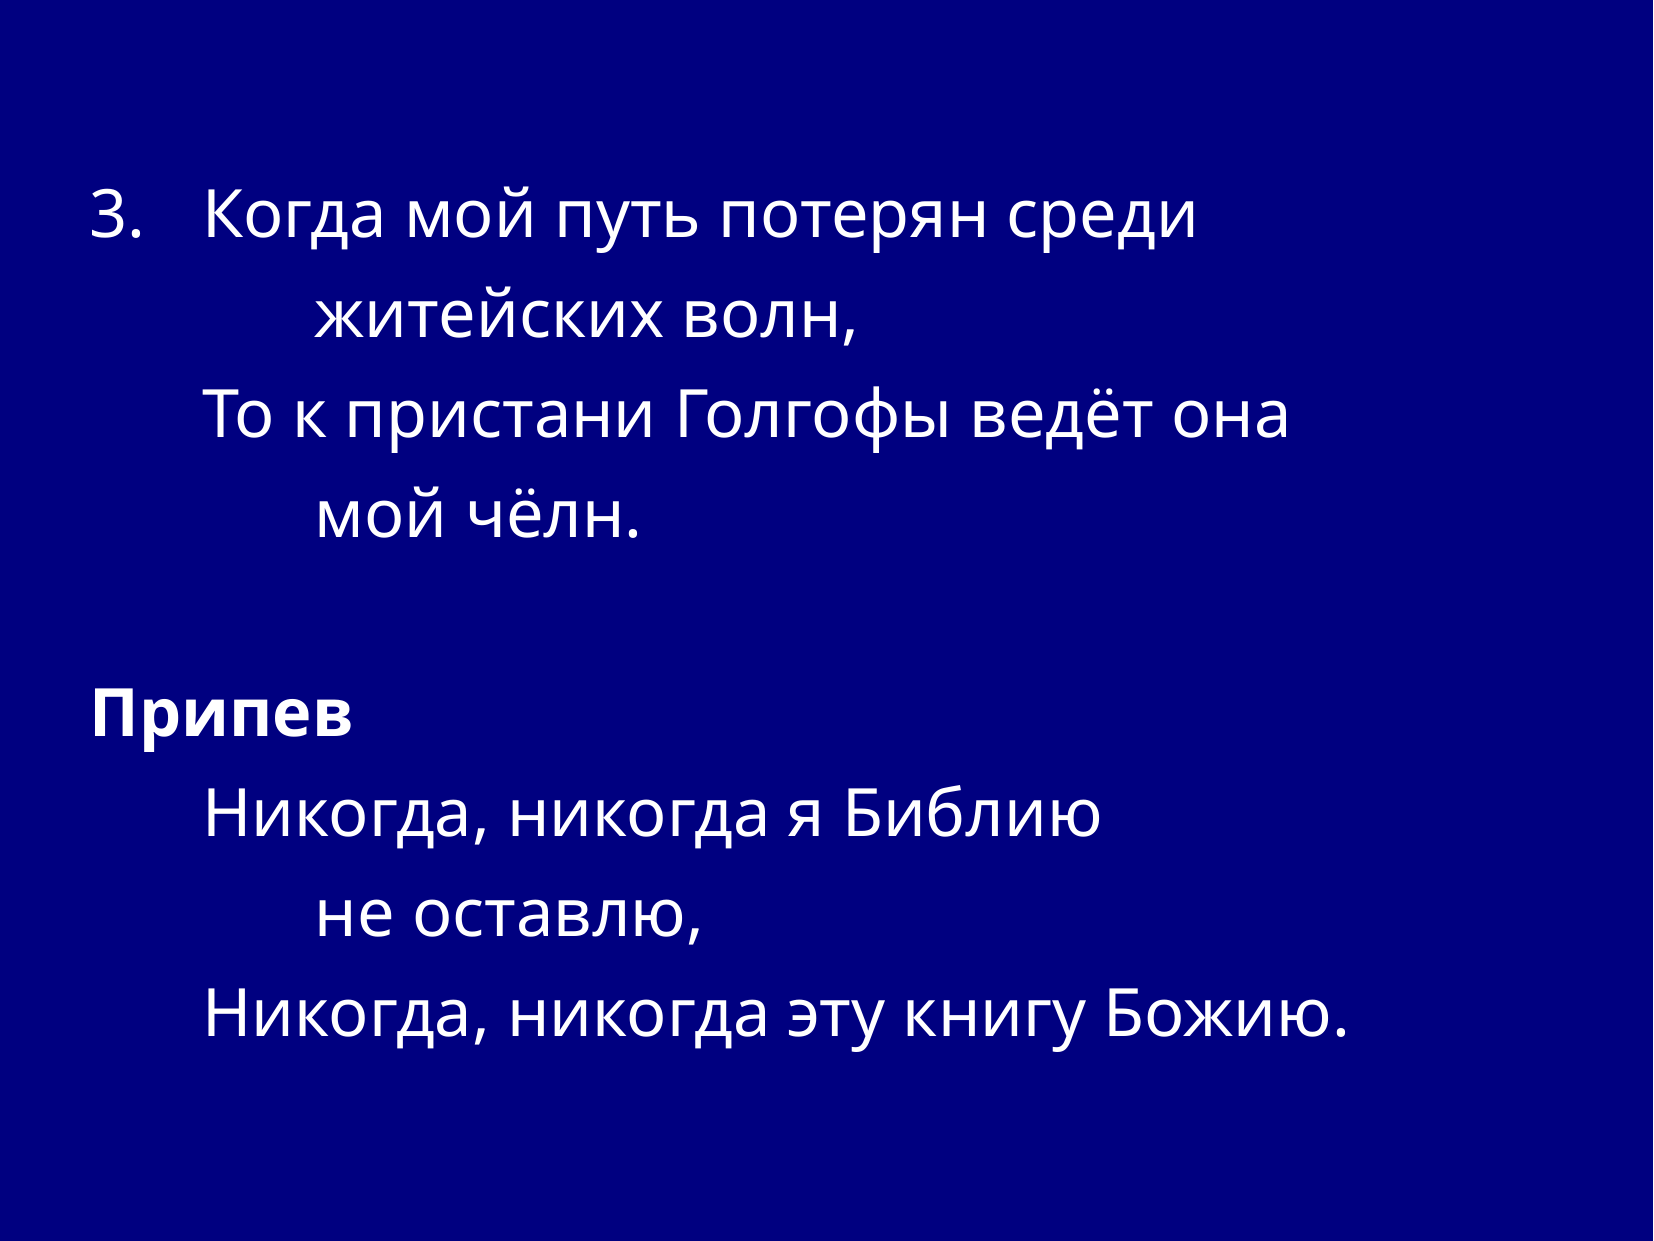

3.	Когда мой путь потерян среди
		житейских волн,
	То к пристани Голгофы ведёт она
		мой чёлн.
Припев
	Никогда, никогда я Библию
		не оставлю,
	Никогда, никогда эту книгу Божию.